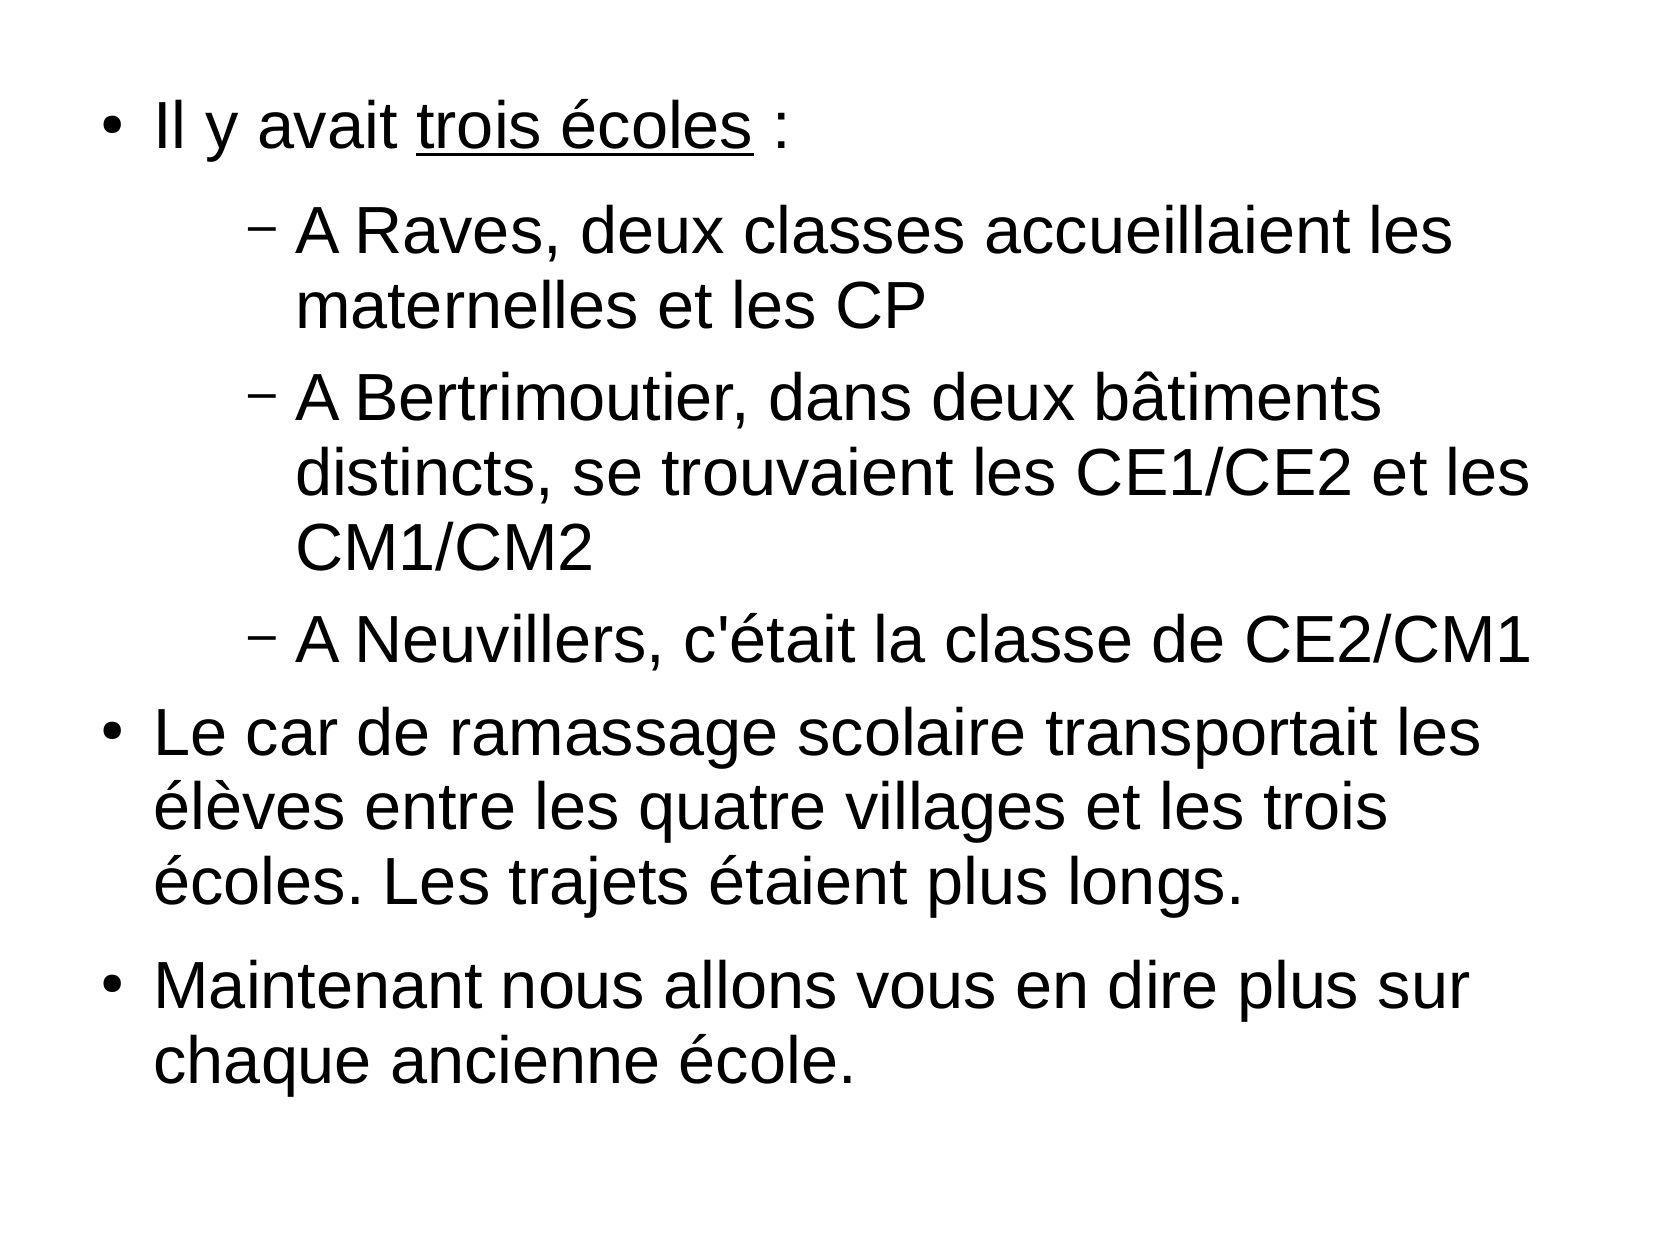

# Il y avait trois écoles :
A Raves, deux classes accueillaient les maternelles et les CP
A Bertrimoutier, dans deux bâtiments distincts, se trouvaient les CE1/CE2 et les CM1/CM2
A Neuvillers, c'était la classe de CE2/CM1
Le car de ramassage scolaire transportait les élèves entre les quatre villages et les trois écoles. Les trajets étaient plus longs.
Maintenant nous allons vous en dire plus sur chaque ancienne école.